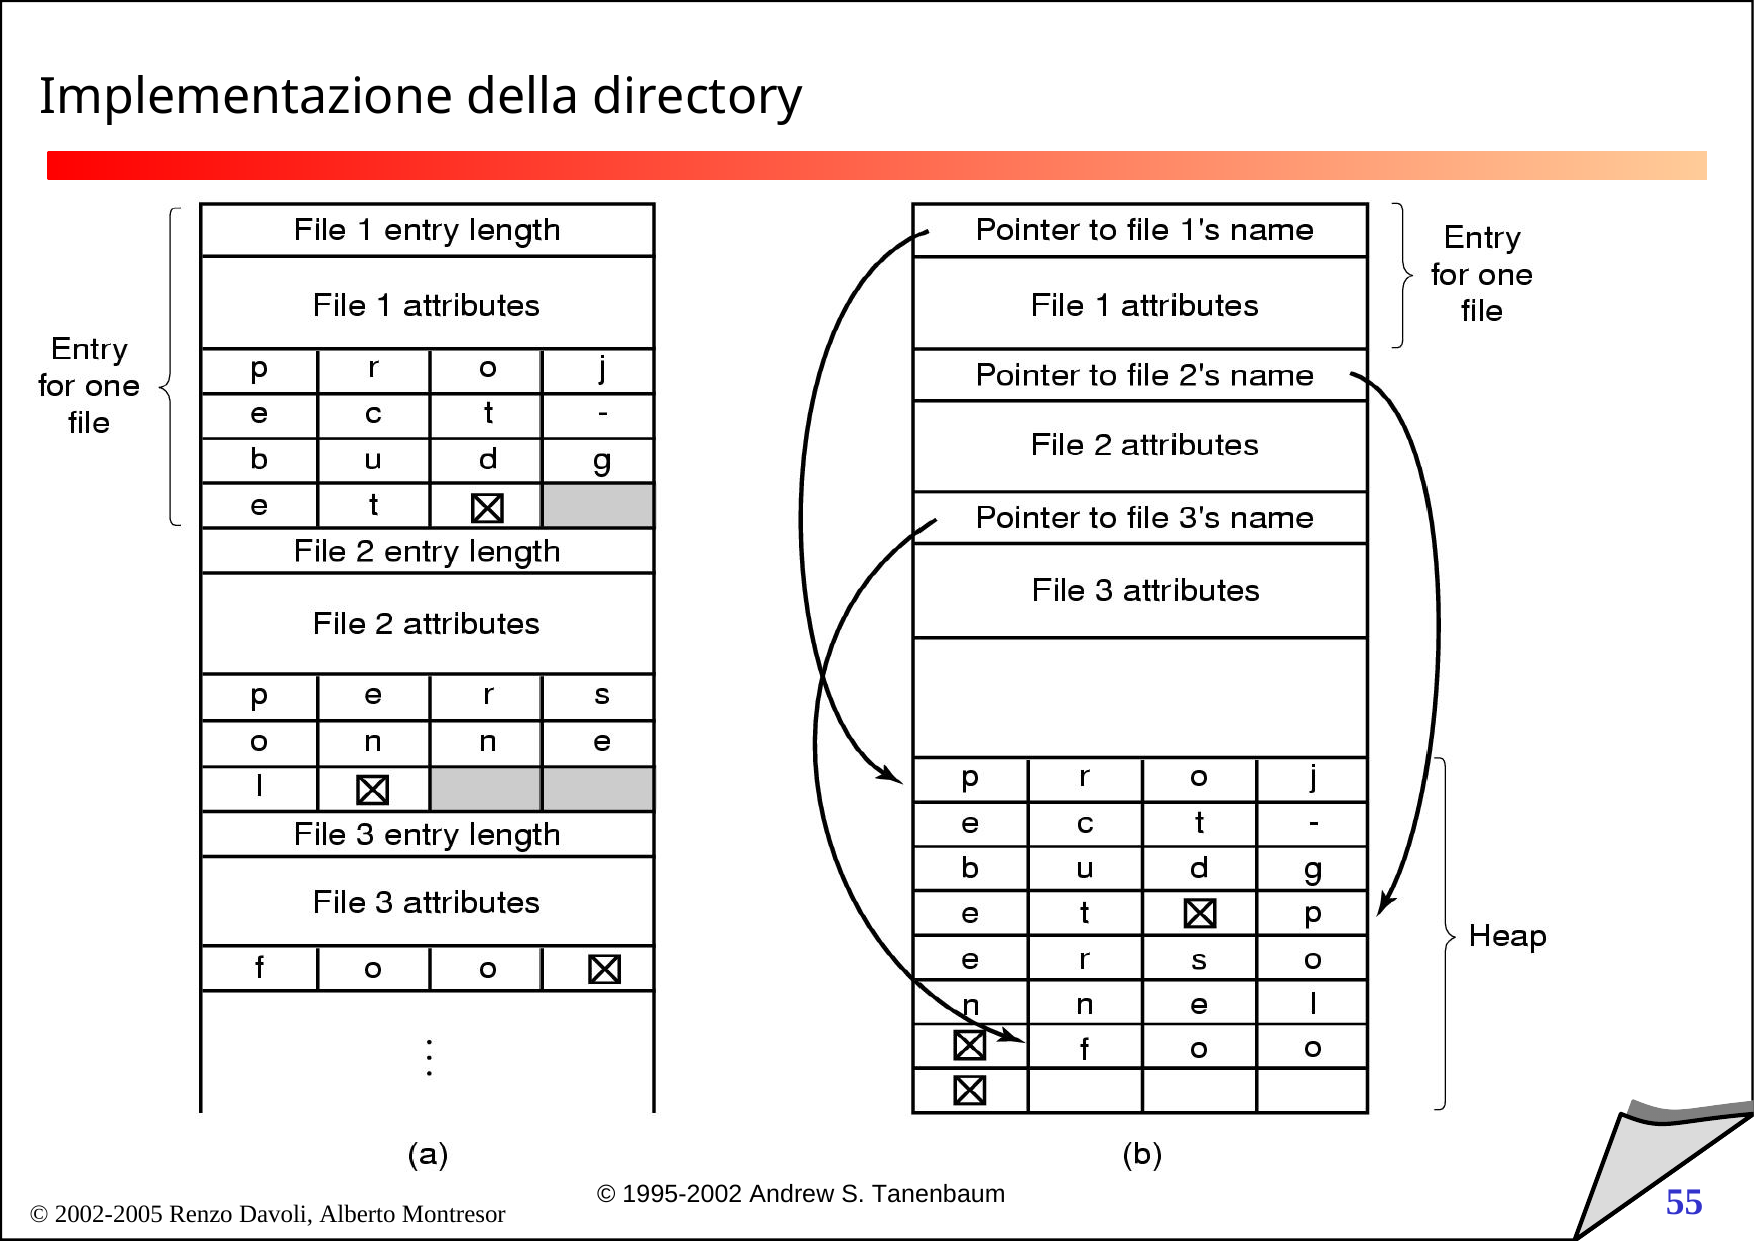

# Implementazione della directory
© 1995-2002 Andrew S. Tanenbaum